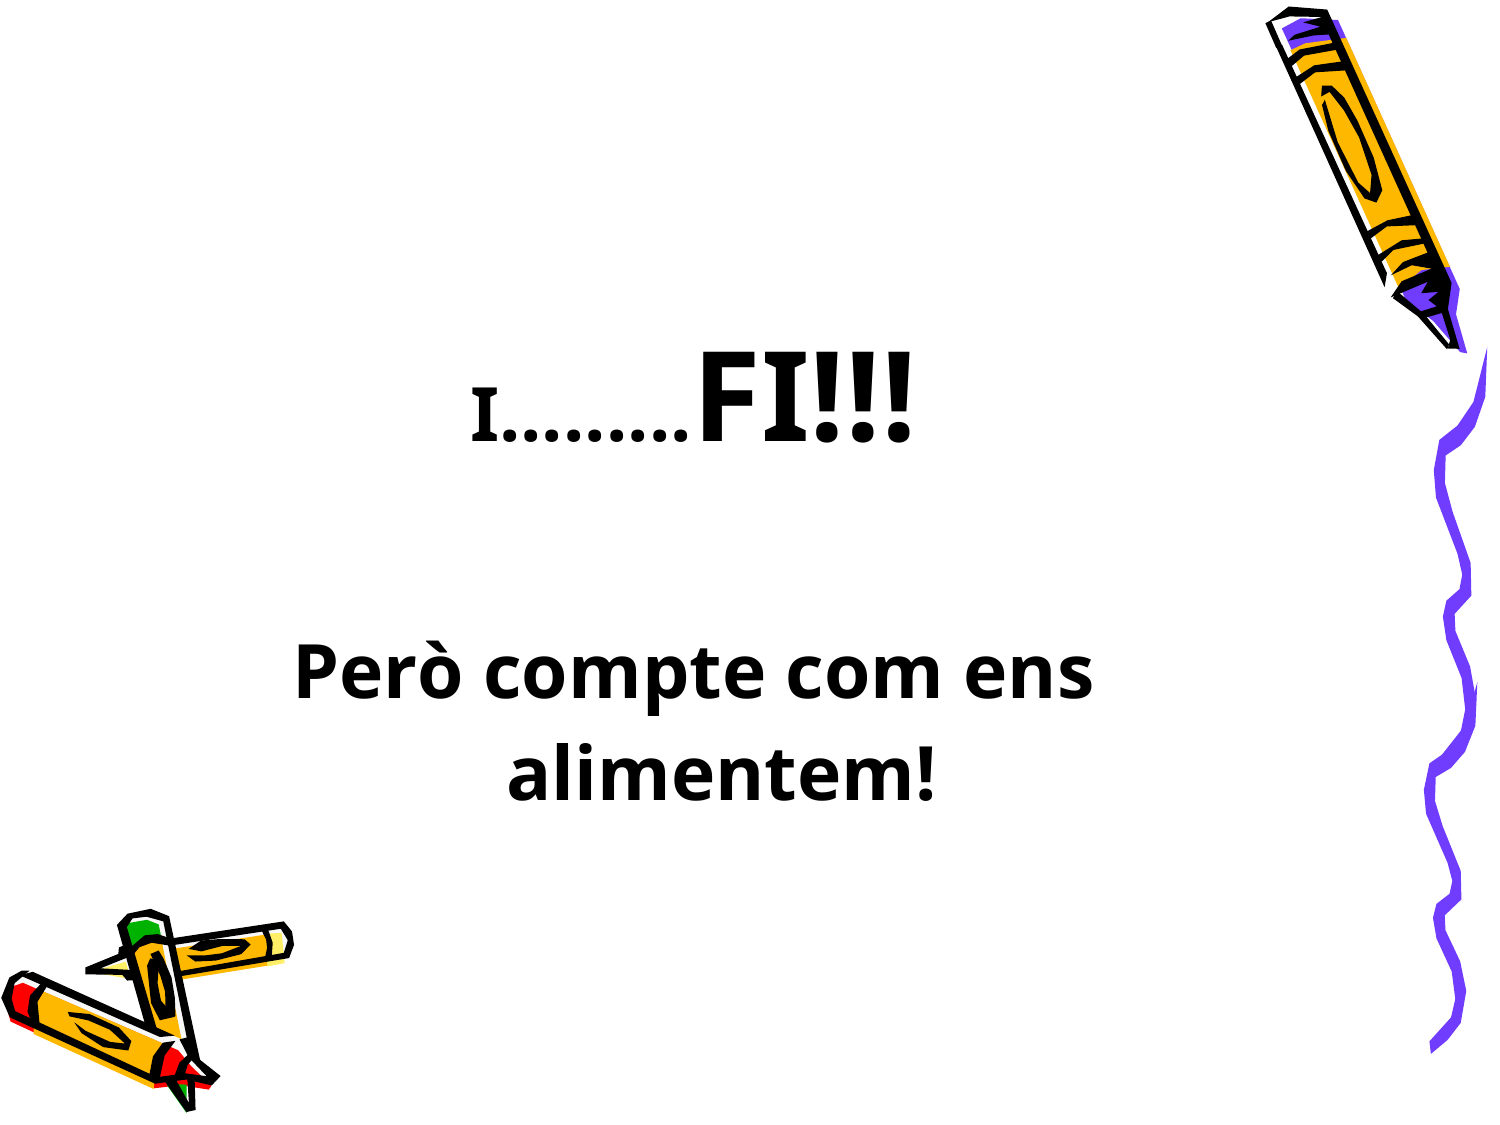

# I.........FI!!!
Però compte com ens alimentem!